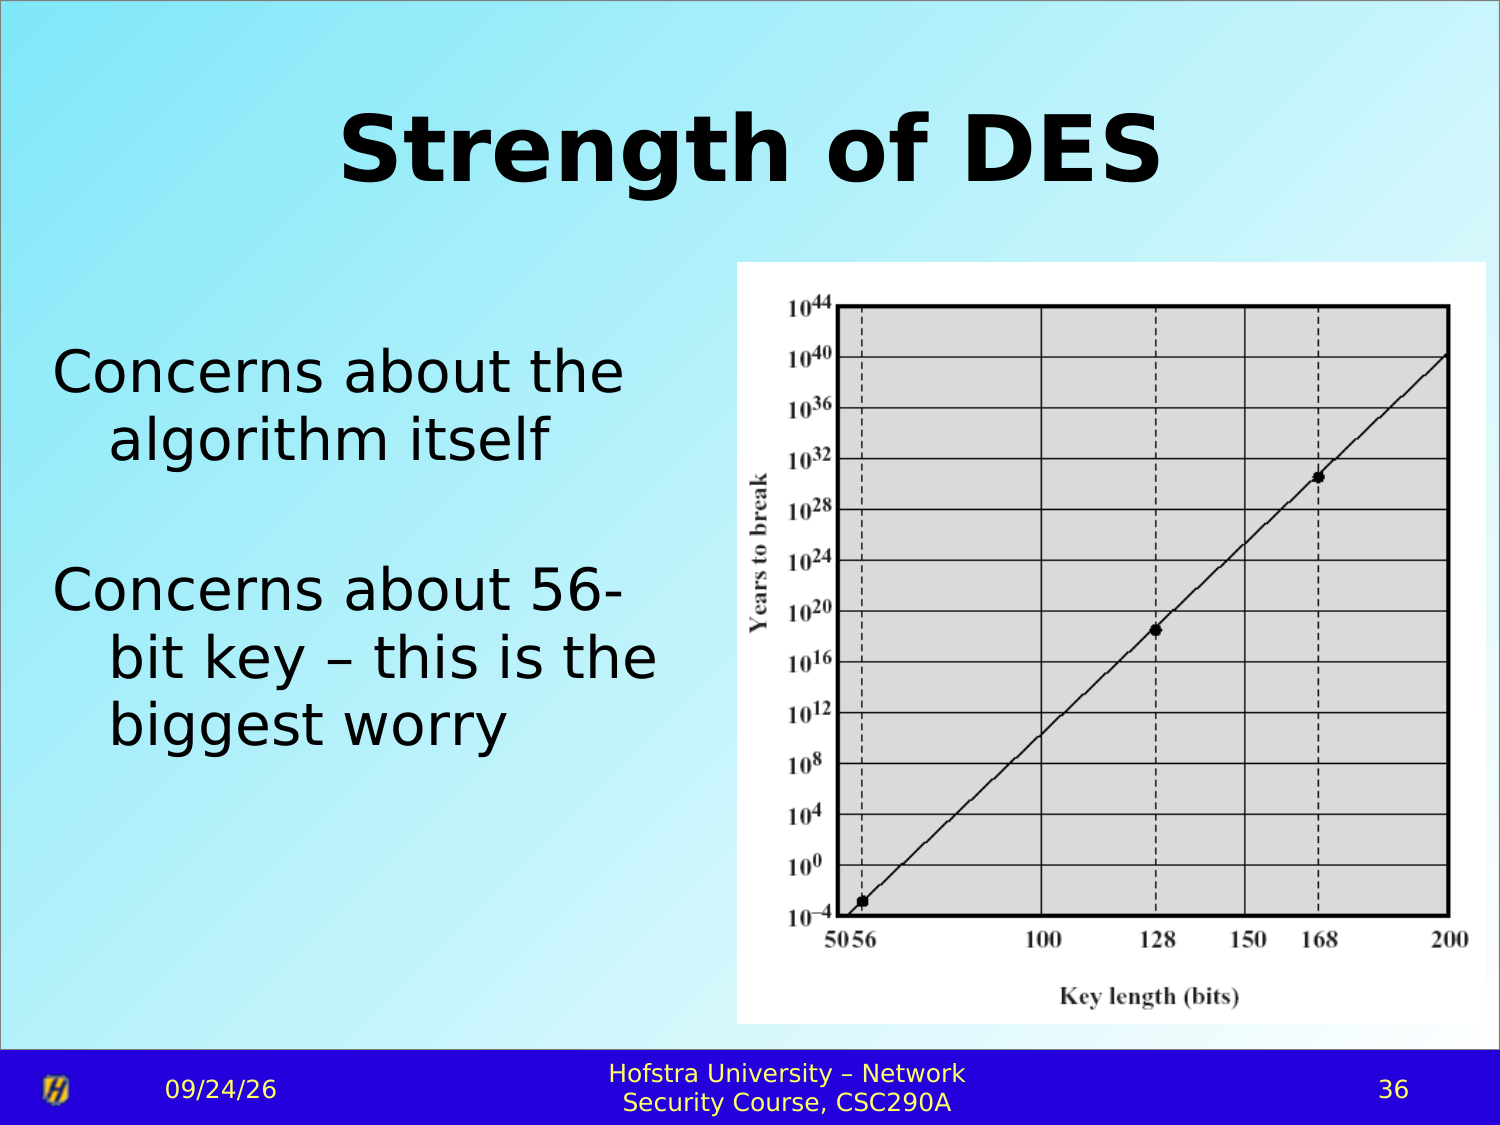

# Strength of DES
Concerns about the algorithm itself
Concerns about 56-bit key – this is the biggest worry
36